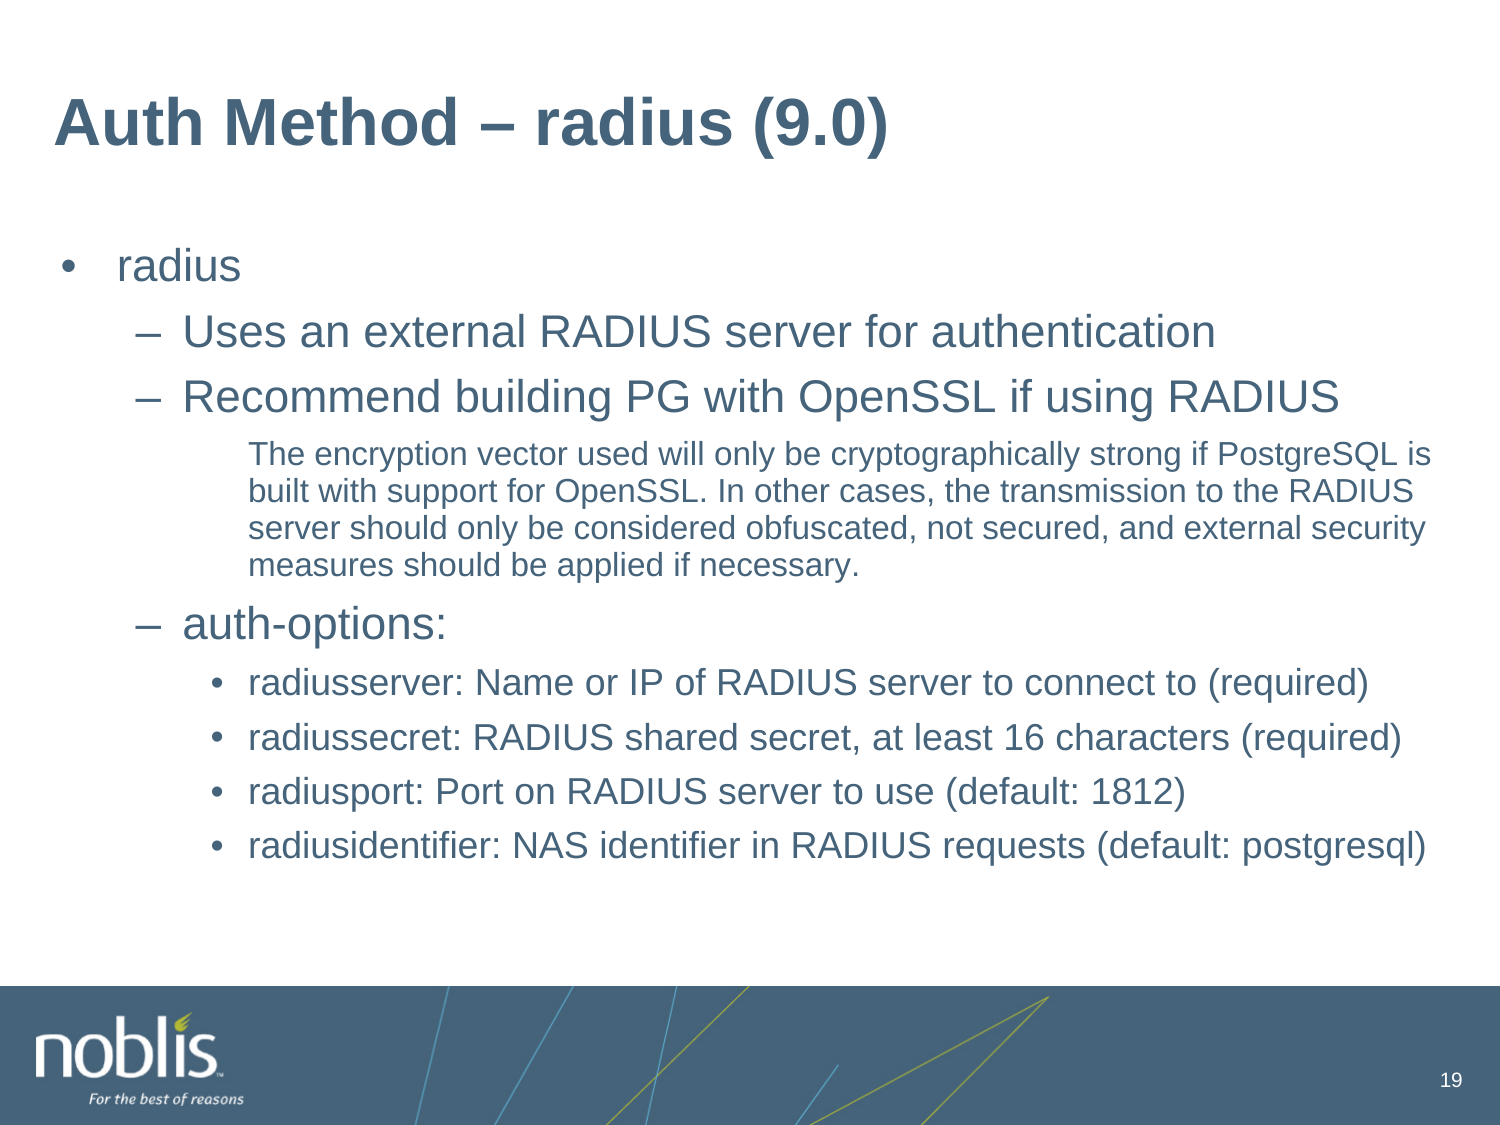

# Auth Method – radius (9.0)
radius
Uses an external RADIUS server for authentication
Recommend building PG with OpenSSL if using RADIUS
The encryption vector used will only be cryptographically strong if PostgreSQL is built with support for OpenSSL. In other cases, the transmission to the RADIUS server should only be considered obfuscated, not secured, and external security measures should be applied if necessary.
auth-options:
radiusserver: Name or IP of RADIUS server to connect to (required)
radiussecret: RADIUS shared secret, at least 16 characters (required)
radiusport: Port on RADIUS server to use (default: 1812)
radiusidentifier: NAS identifier in RADIUS requests (default: postgresql)